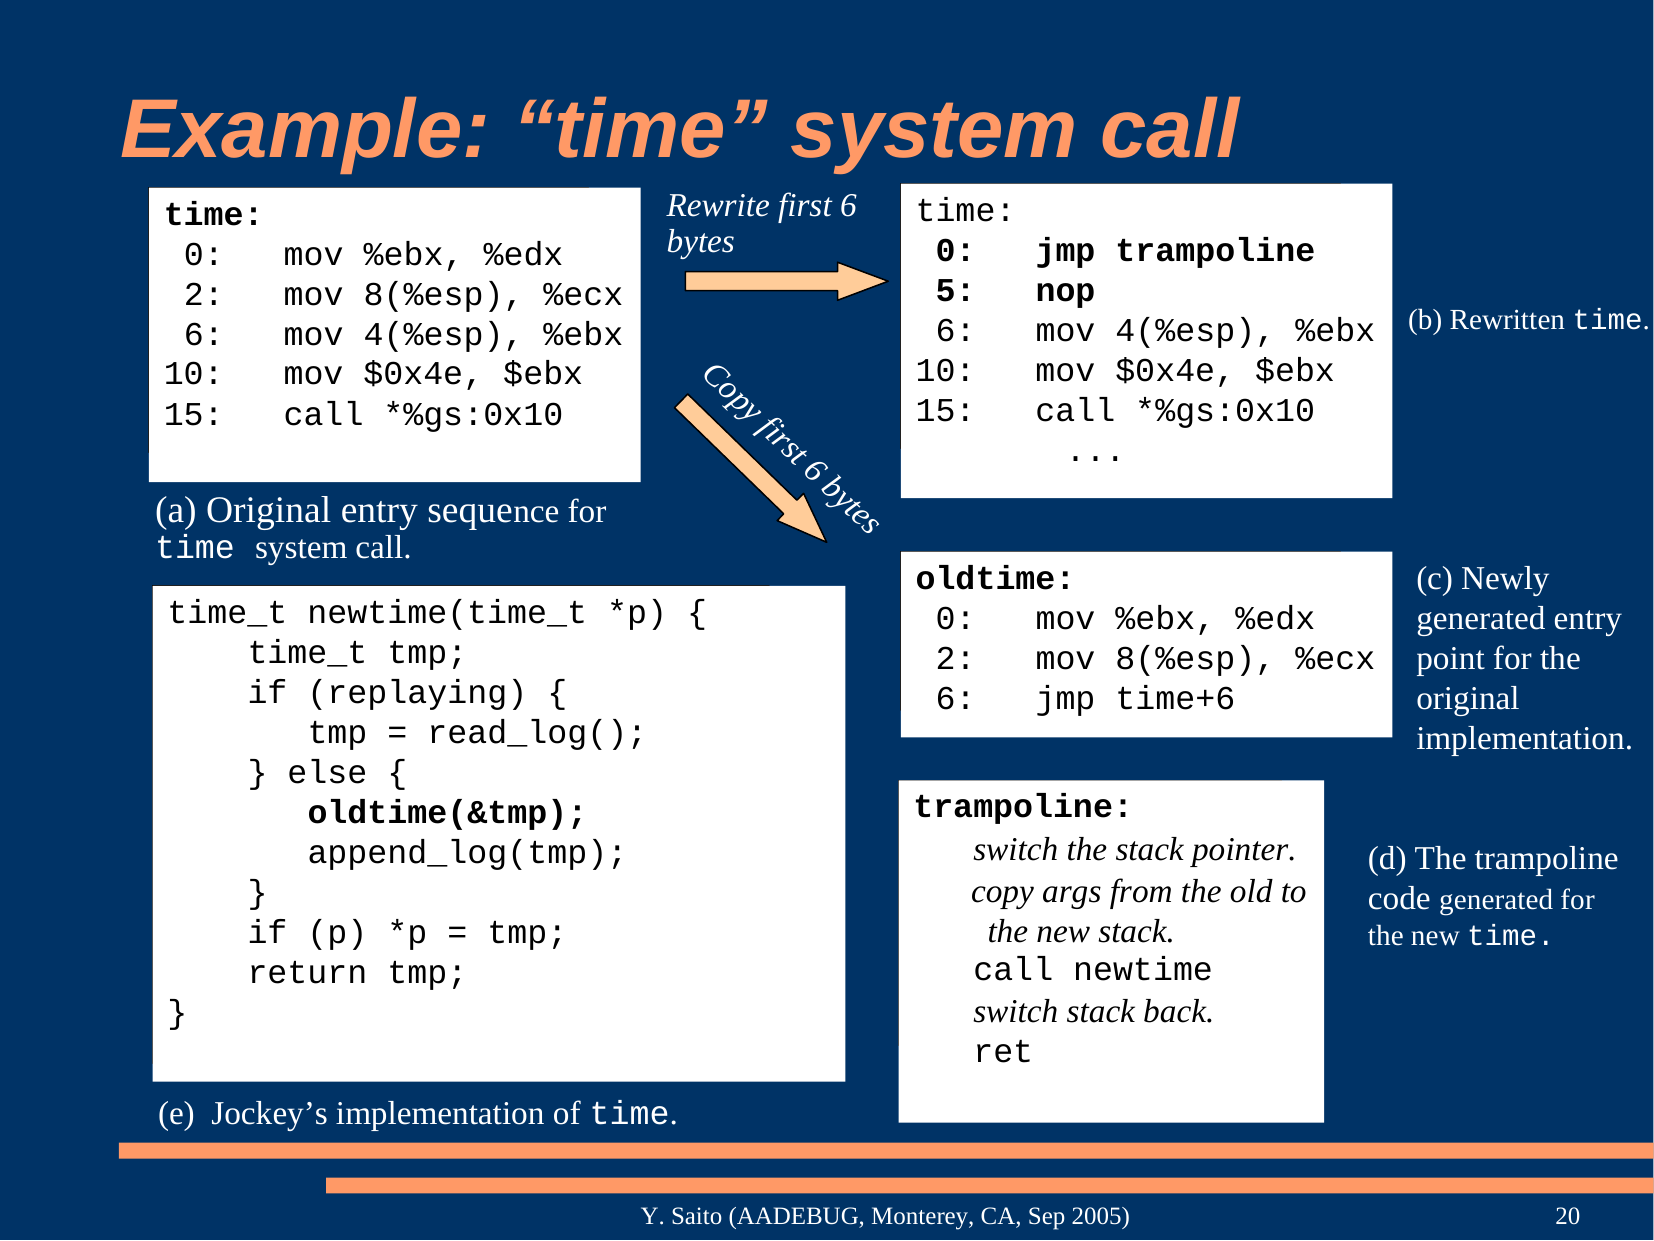

# Example: “time” system call
time:
 0: jmp trampoline
 5: nop
 6: mov 4(%esp), %ebx
10: mov $0x4e, $ebx
15: call *%gs:0x10
	...
Rewrite first 6 bytes
time:
 0: mov %ebx, %edx
 2: mov 8(%esp), %ecx
 6: mov 4(%esp), %ebx
10: mov $0x4e, $ebx
15: call *%gs:0x10
(b) Rewritten time.
Copy first 6 bytes
(a) Original entry sequence for time system call.
(c) Newly generated entry point for the original implementation.
oldtime:
 0: mov %ebx, %edx
 2: mov 8(%esp), %ecx
 6: jmp time+6
time_t newtime(time_t *p) {
 time_t tmp;
 if (replaying) {
 tmp = read_log();
 } else {
 oldtime(&tmp);
 append_log(tmp);
 }
 if (p) *p = tmp;
 return tmp;
}
trampoline:
 switch the stack pointer.
 copy args from the old to
 the new stack.
 call newtime
 switch stack back.
 ret
(d) The trampoline code generated for the new time.
(e) Jockey’s implementation of time.